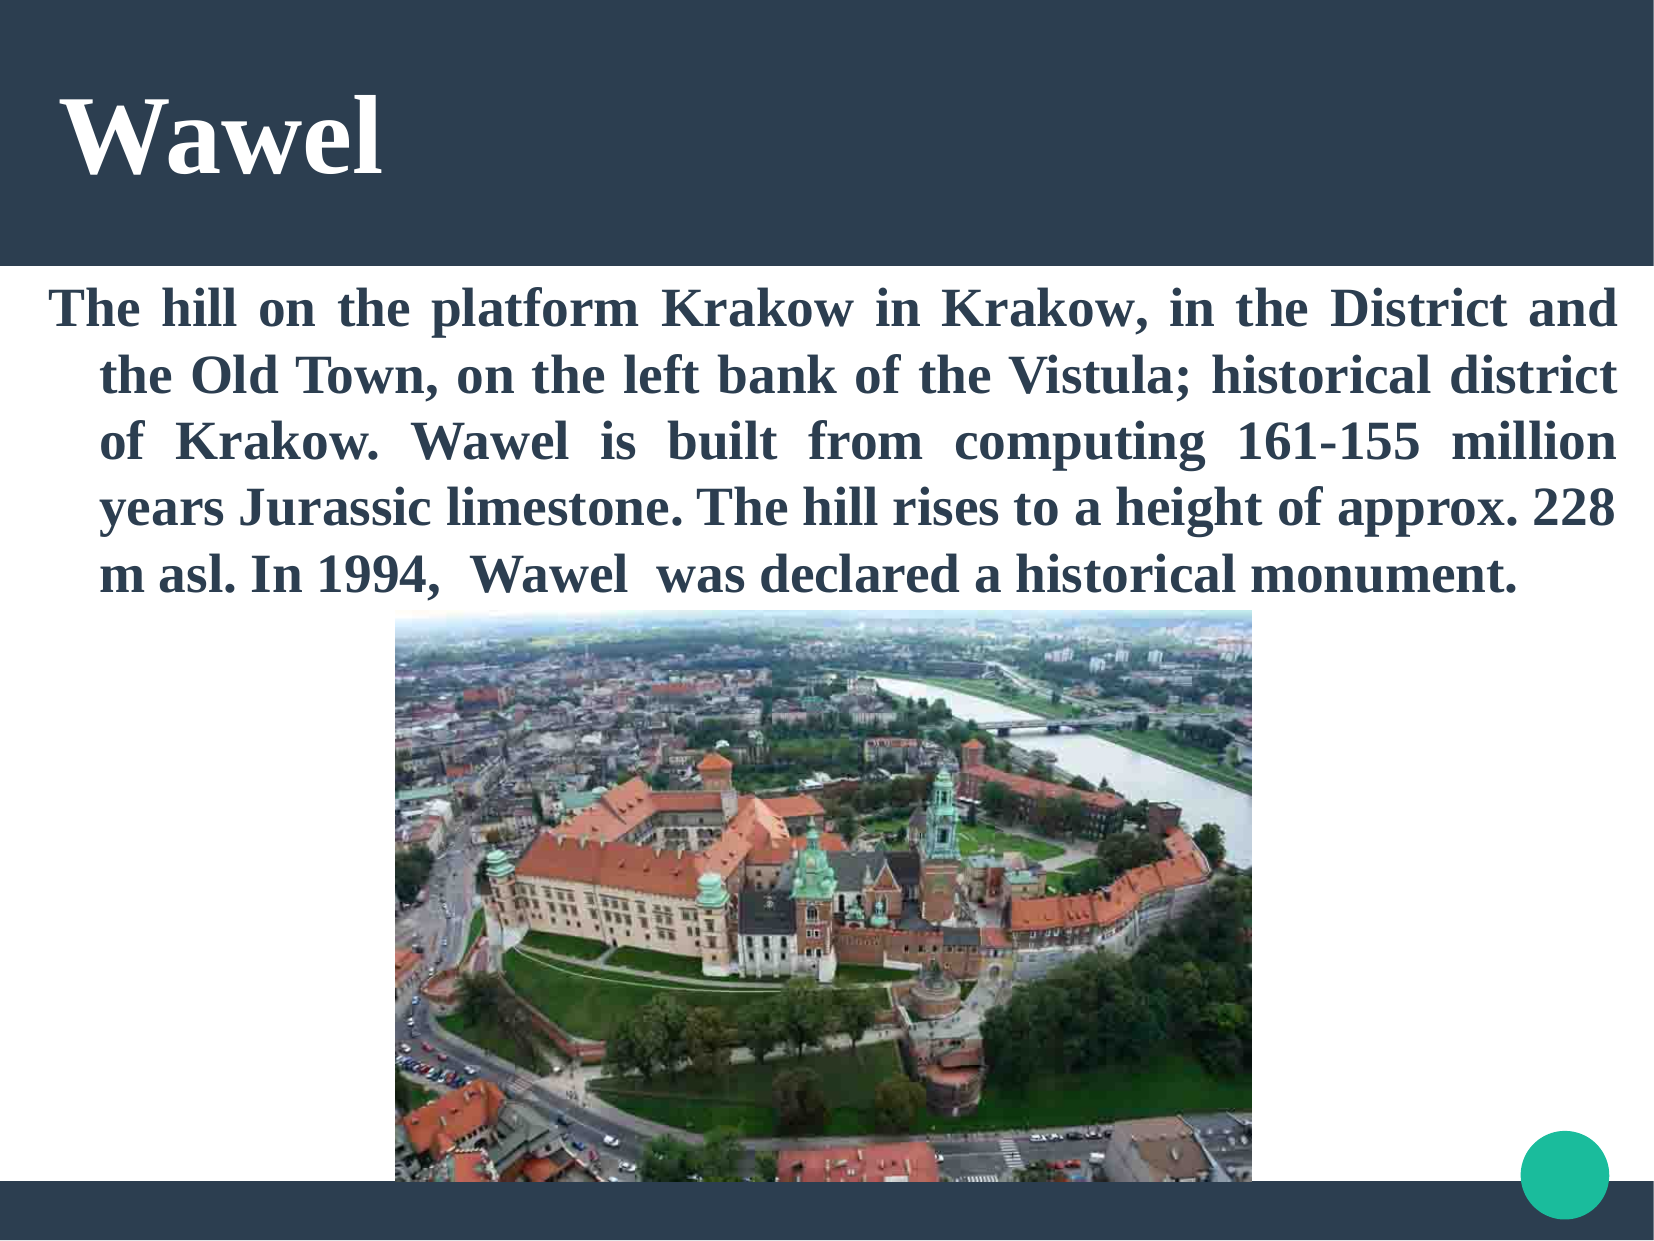

# Wawel
The hill on the platform Krakow in Krakow, in the District and the Old Town, on the left bank of the Vistula; historical district of Krakow. Wawel is built from computing 161-155 million years Jurassic limestone. The hill rises to a height of approx. 228 m asl. In 1994, Wawel was declared a historical monument.